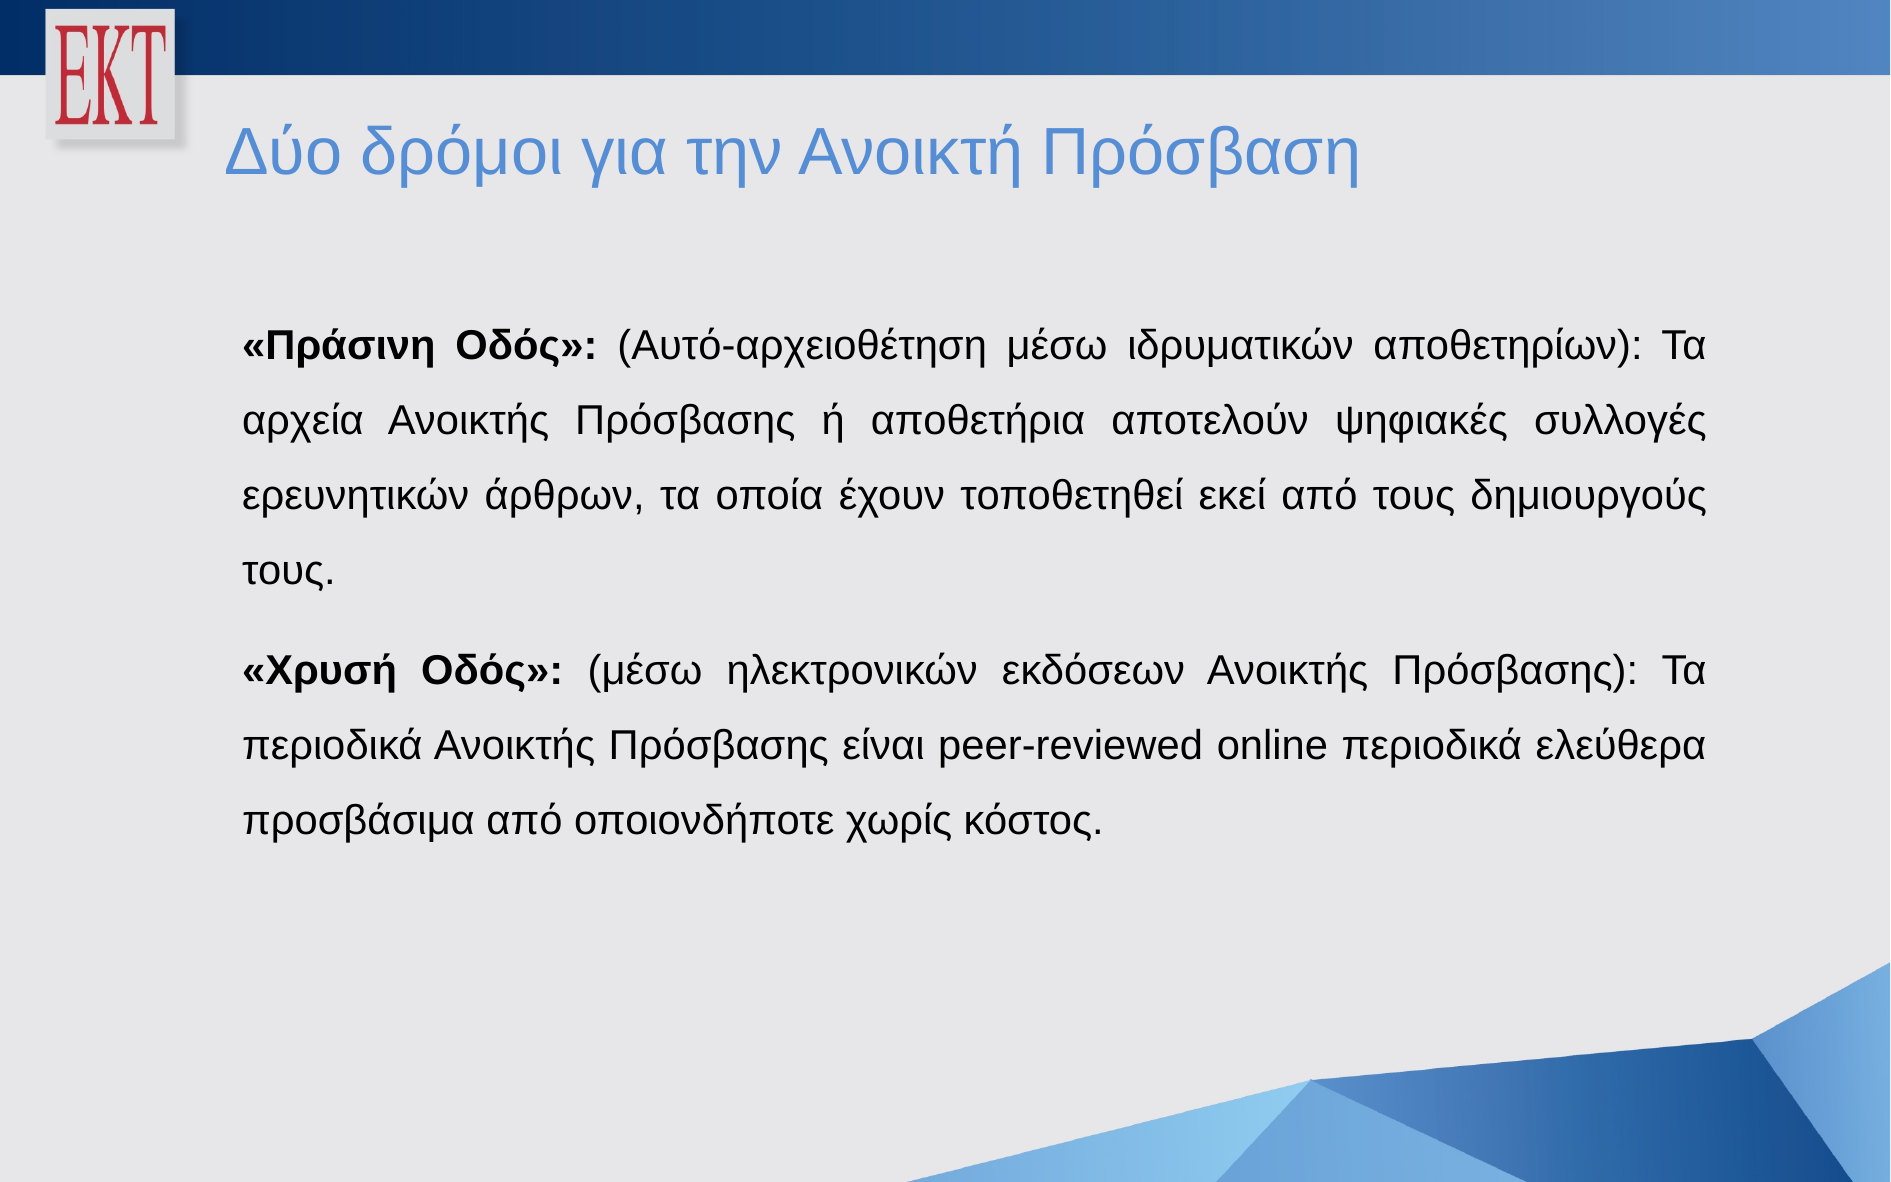

# Δύο δρόμοι για την Ανοικτή Πρόσβαση
«Πράσινη Οδός»: (Αυτό-αρχειοθέτηση μέσω ιδρυματικών αποθετηρίων): Τα αρχεία Ανοικτής Πρόσβασης ή αποθετήρια αποτελούν ψηφιακές συλλογές ερευνητικών άρθρων, τα οποία έχουν τοποθετηθεί εκεί από τους δημιουργούς τους.
«Χρυσή Οδός»: (μέσω ηλεκτρονικών εκδόσεων Ανοικτής Πρόσβασης): Τα περιοδικά Ανοικτής Πρόσβασης είναι peer-reviewed online περιοδικά ελεύθερα προσβάσιμα από οποιονδήποτε χωρίς κόστος.